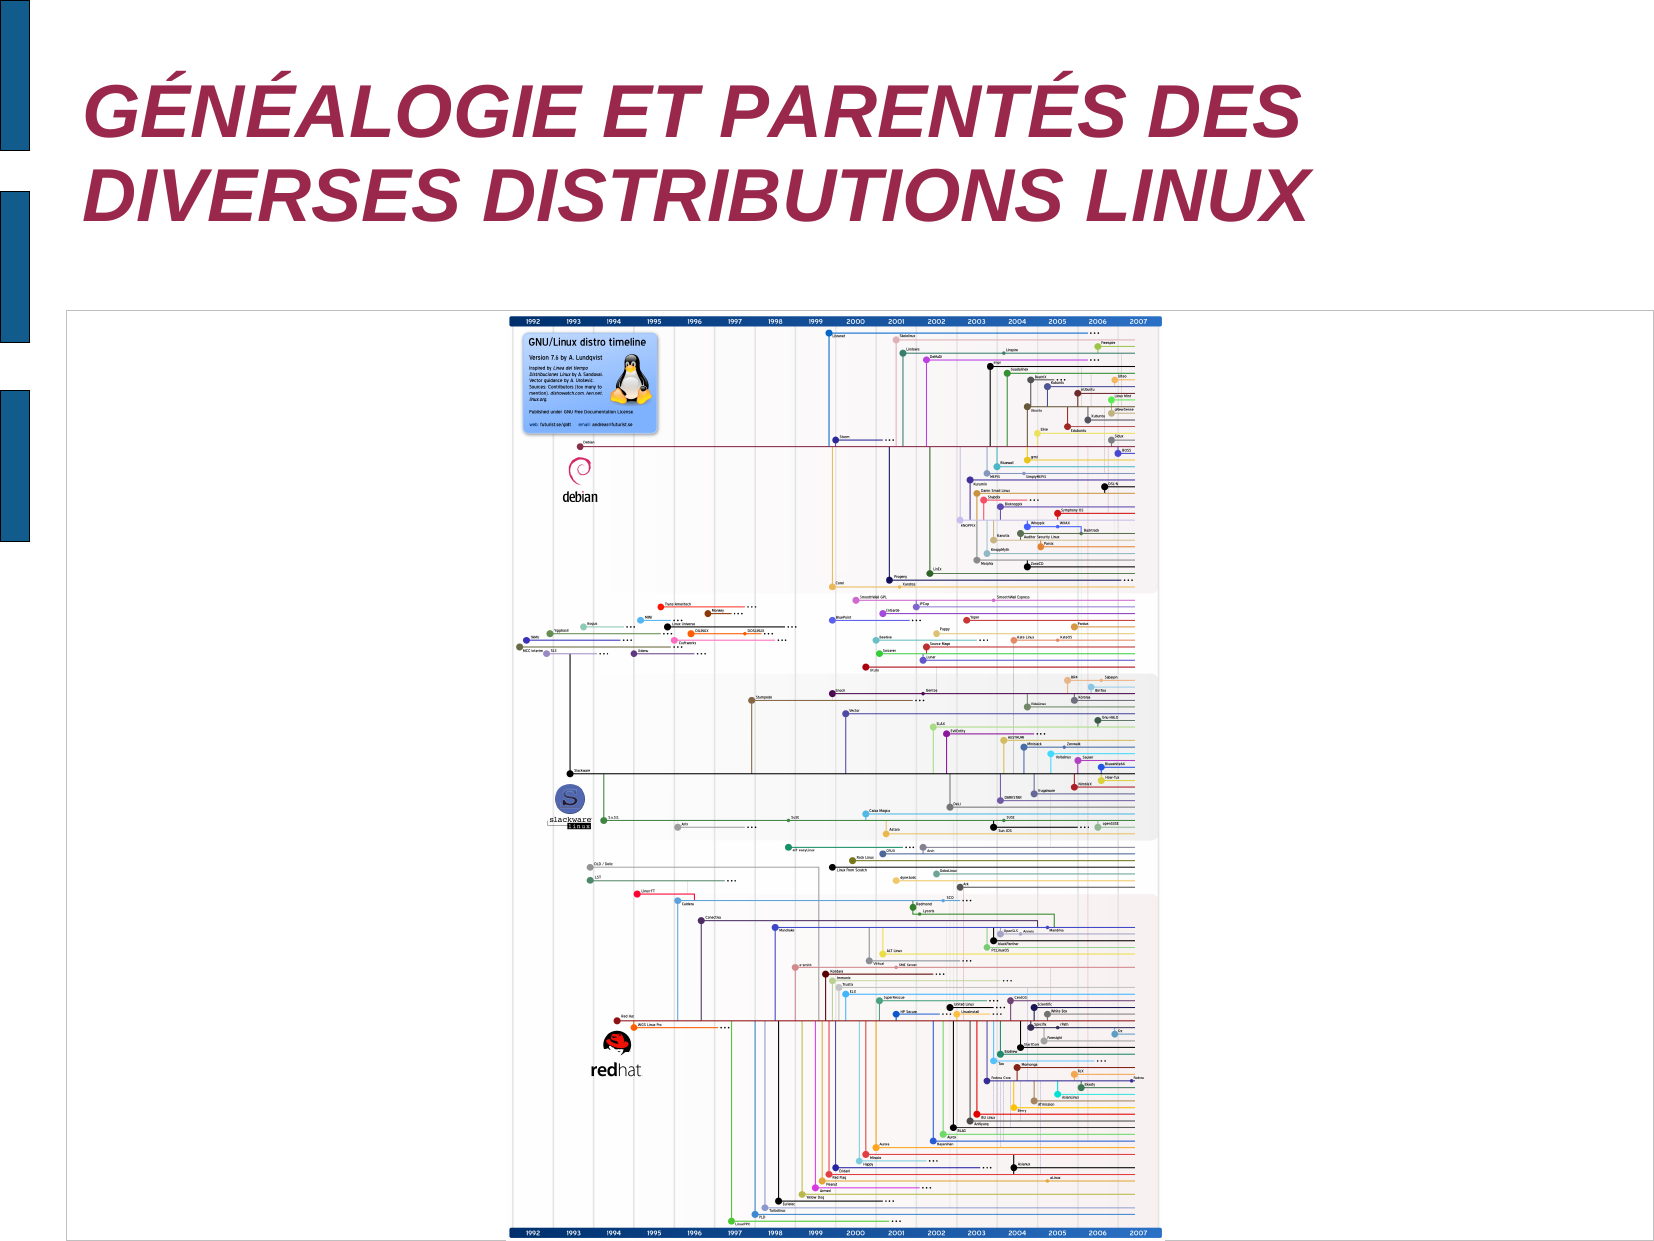

# GÉNÉALOGIE ET PARENTÉS DES DIVERSES DISTRIBUTIONS LINUX
.